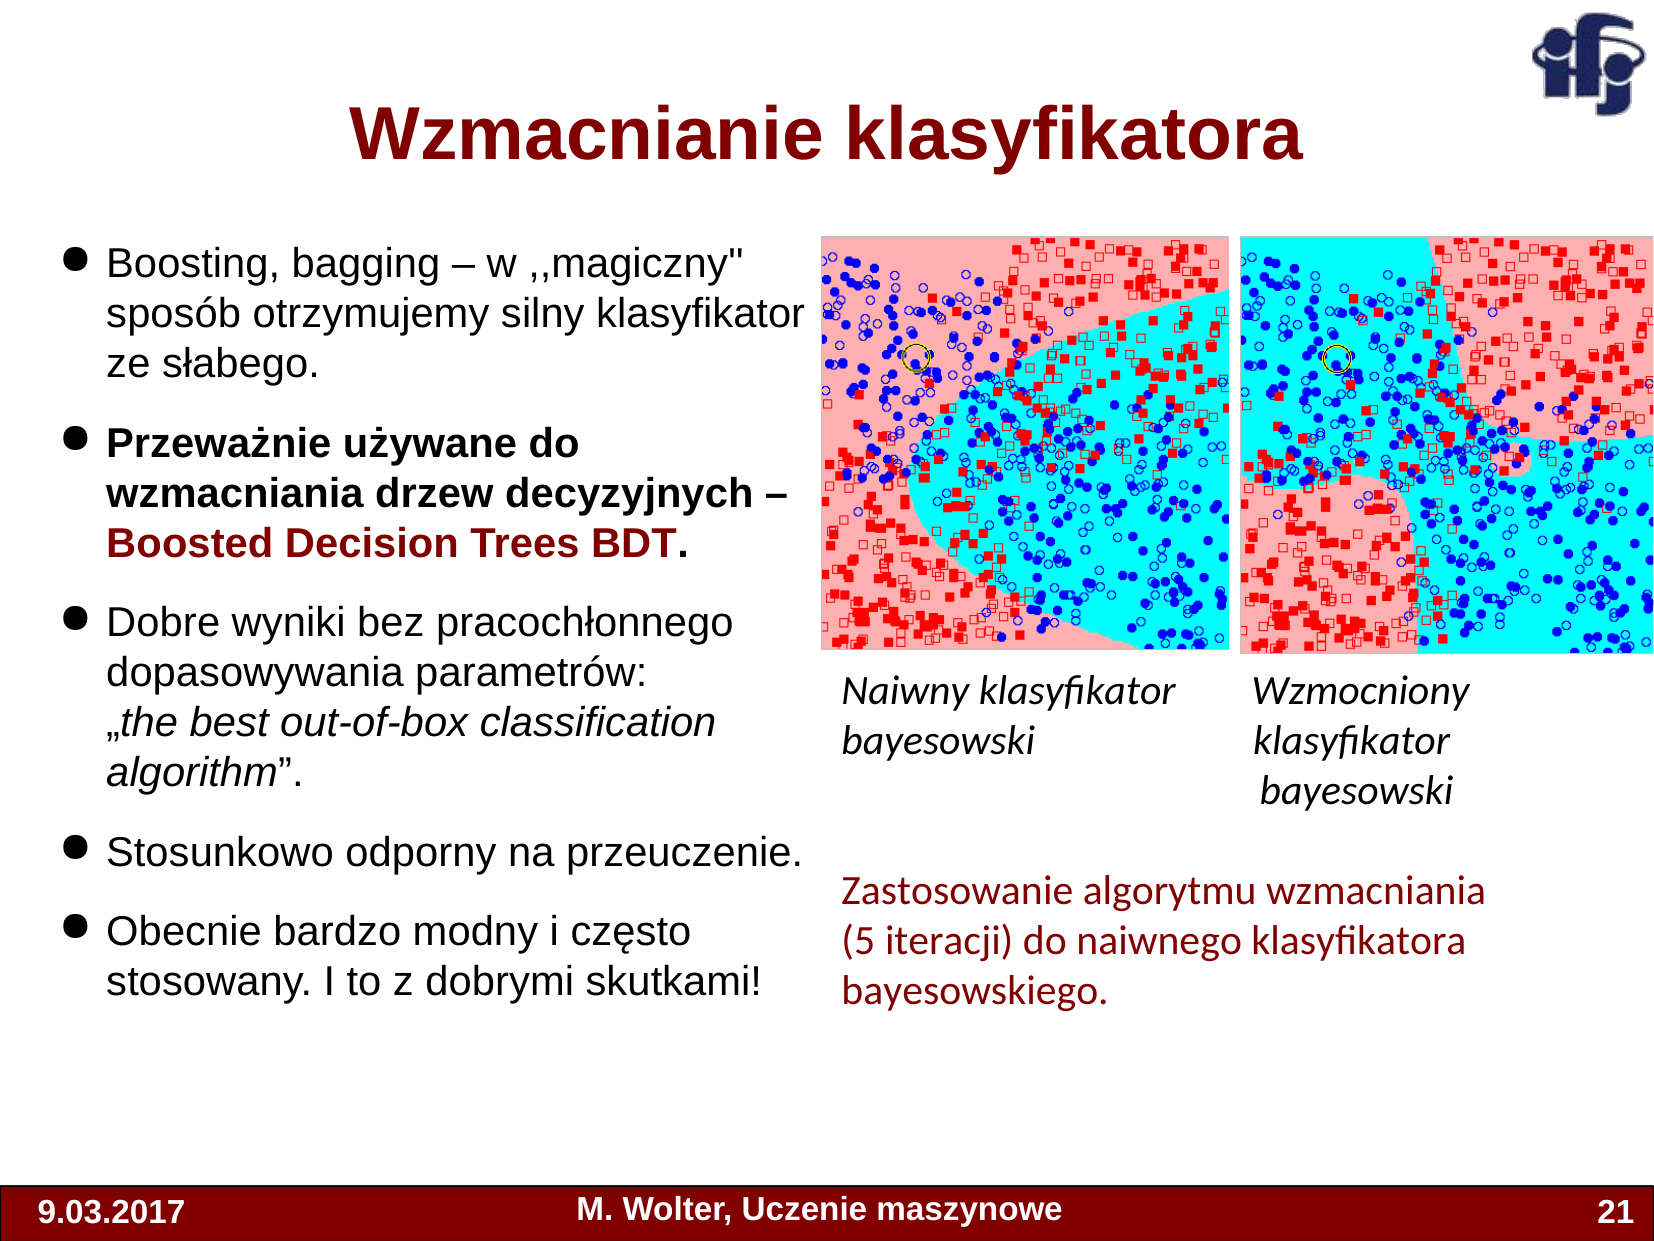

Wzmacnianie klasyfikatora
# Boosting, bagging – w ,,magiczny'' sposób otrzymujemy silny klasyfikator ze słabego.
Przeważnie używane do wzmacniania drzew decyzyjnych – Boosted Decision Trees BDT.
Dobre wyniki bez pracochłonnego dopasowywania parametrów: „the best out-of-box classification algorithm”.
Stosunkowo odporny na przeuczenie.
Obecnie bardzo modny i często stosowany. I to z dobrymi skutkami!
Naiwny klasyfikator Wzmocniony bayesowski klasyfikator
 bayesowski
Zastosowanie algorytmu wzmacniania (5 iteracji) do naiwnego klasyfikatora bayesowskiego.
9.03.2017
Machine Learning, M. Wolter